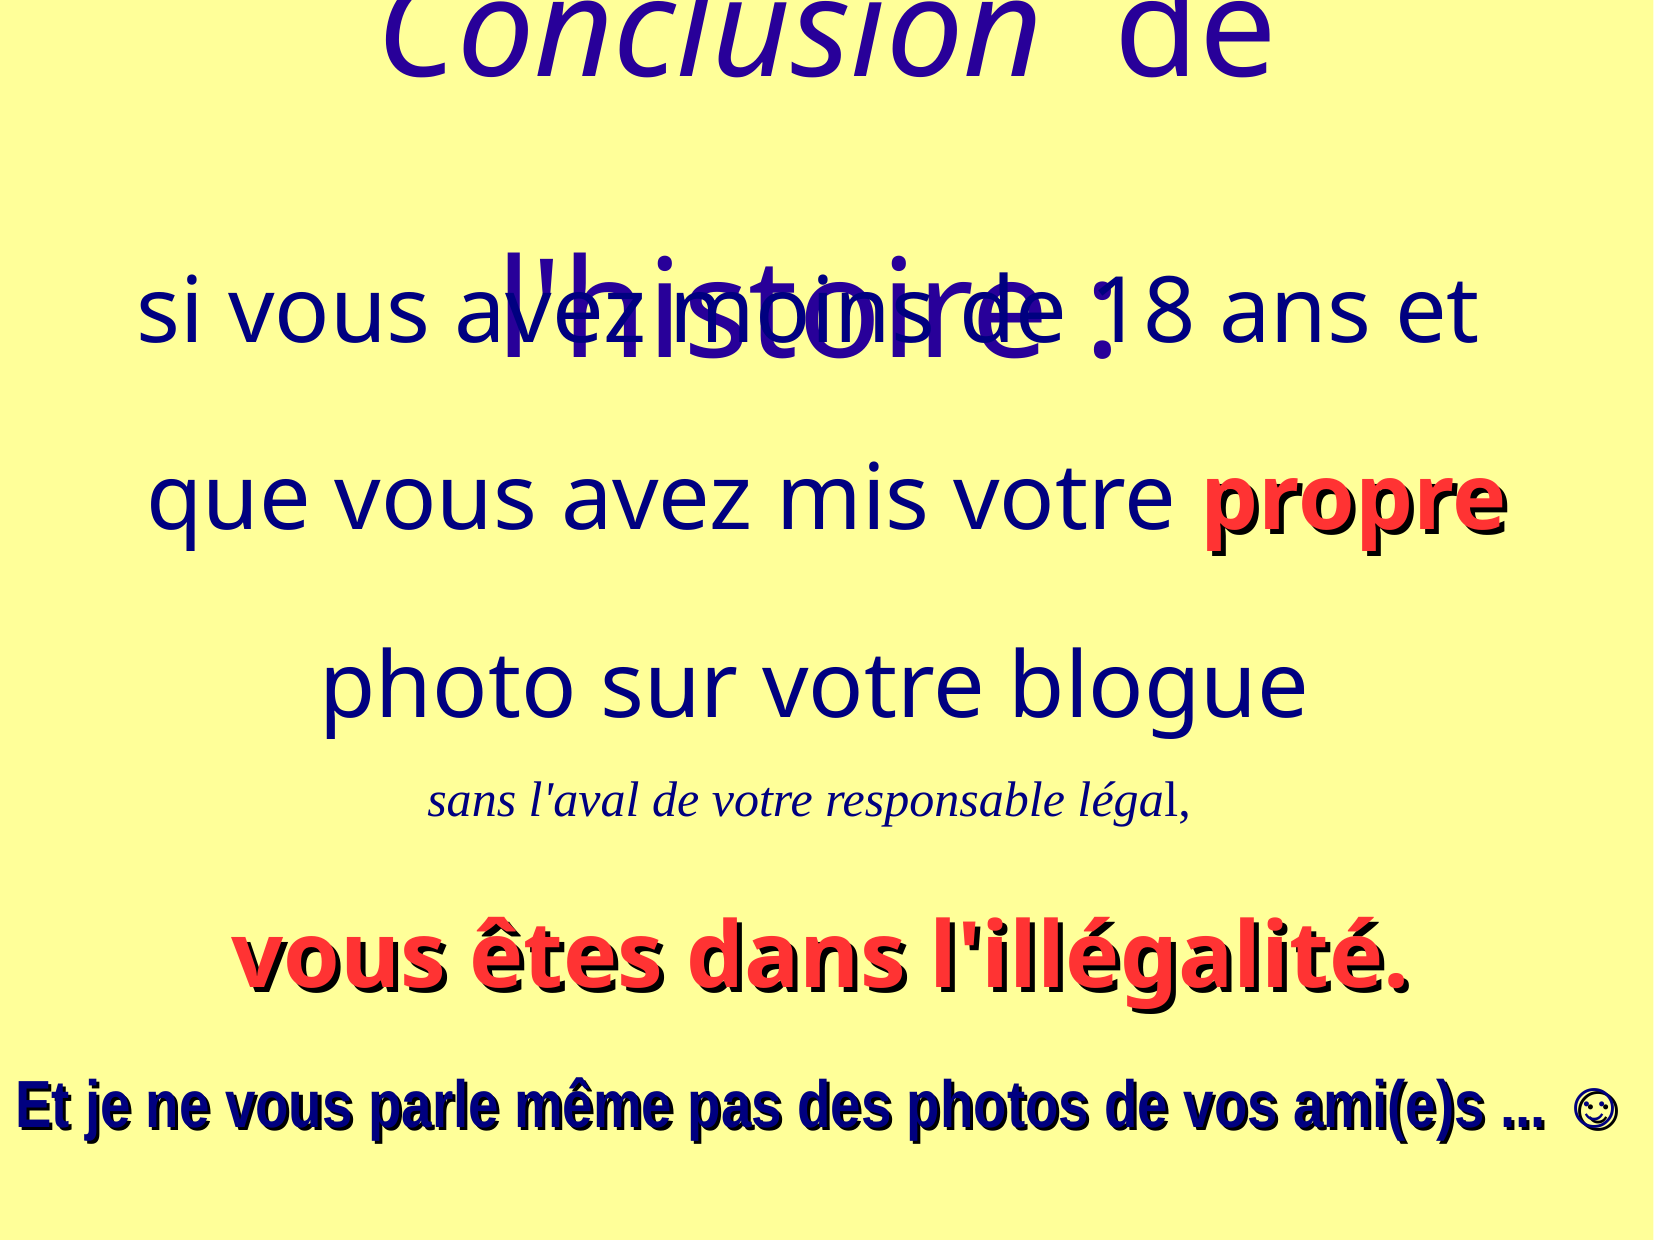

# Conclusion de l'histoire :
si vous avez moins de 18 ans et que vous avez mis votre propre photo sur votre blogue
sans l'aval de votre responsable légal,
 vous êtes dans l'illégalité.
 Et je ne vous parle même pas des photos de vos ami(e)s ... ☺